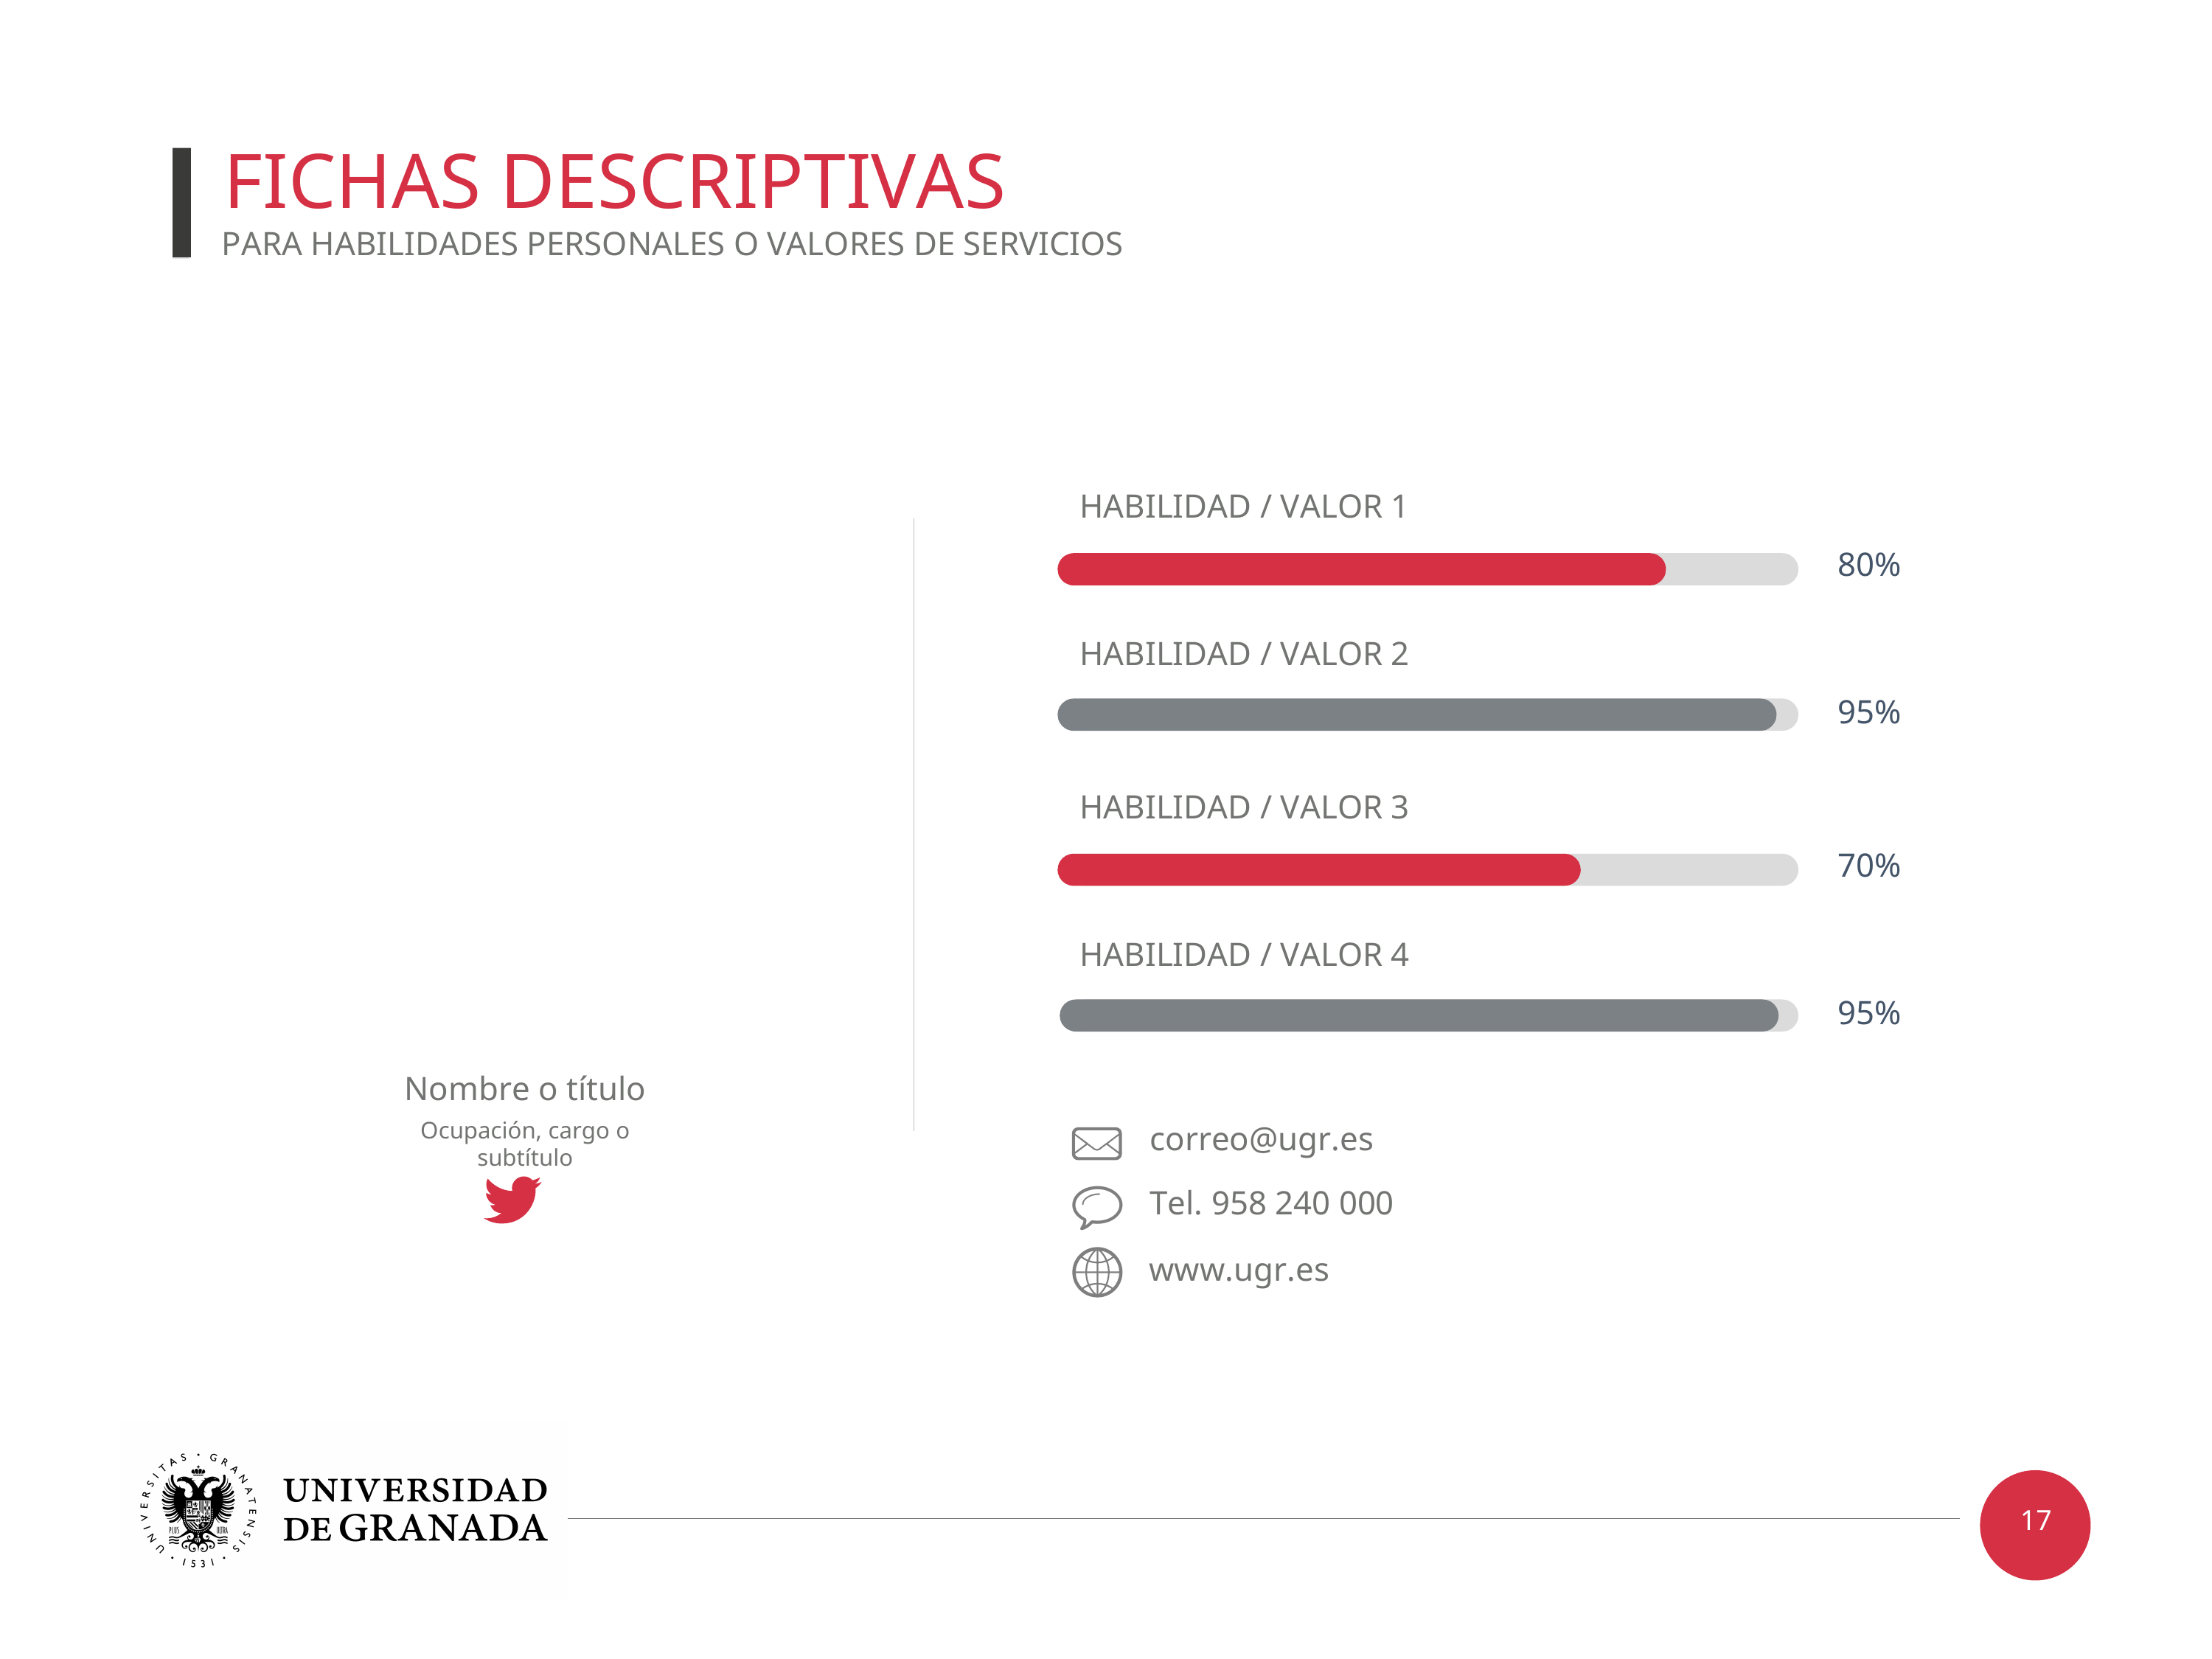

FICHAS DESCRIPTIVAS
PARA HABILIDADES PERSONALES O VALORES DE SERVICIOS
HABILIDAD / VALOR 1
80%
HABILIDAD / VALOR 2
95%
HABILIDAD / VALOR 3
70%
HABILIDAD / VALOR 4
95%
Nombre o título
Ocupación, cargo o subtítulo
correo@ugr.es
Tel. 958 240 000
www.ugr.es